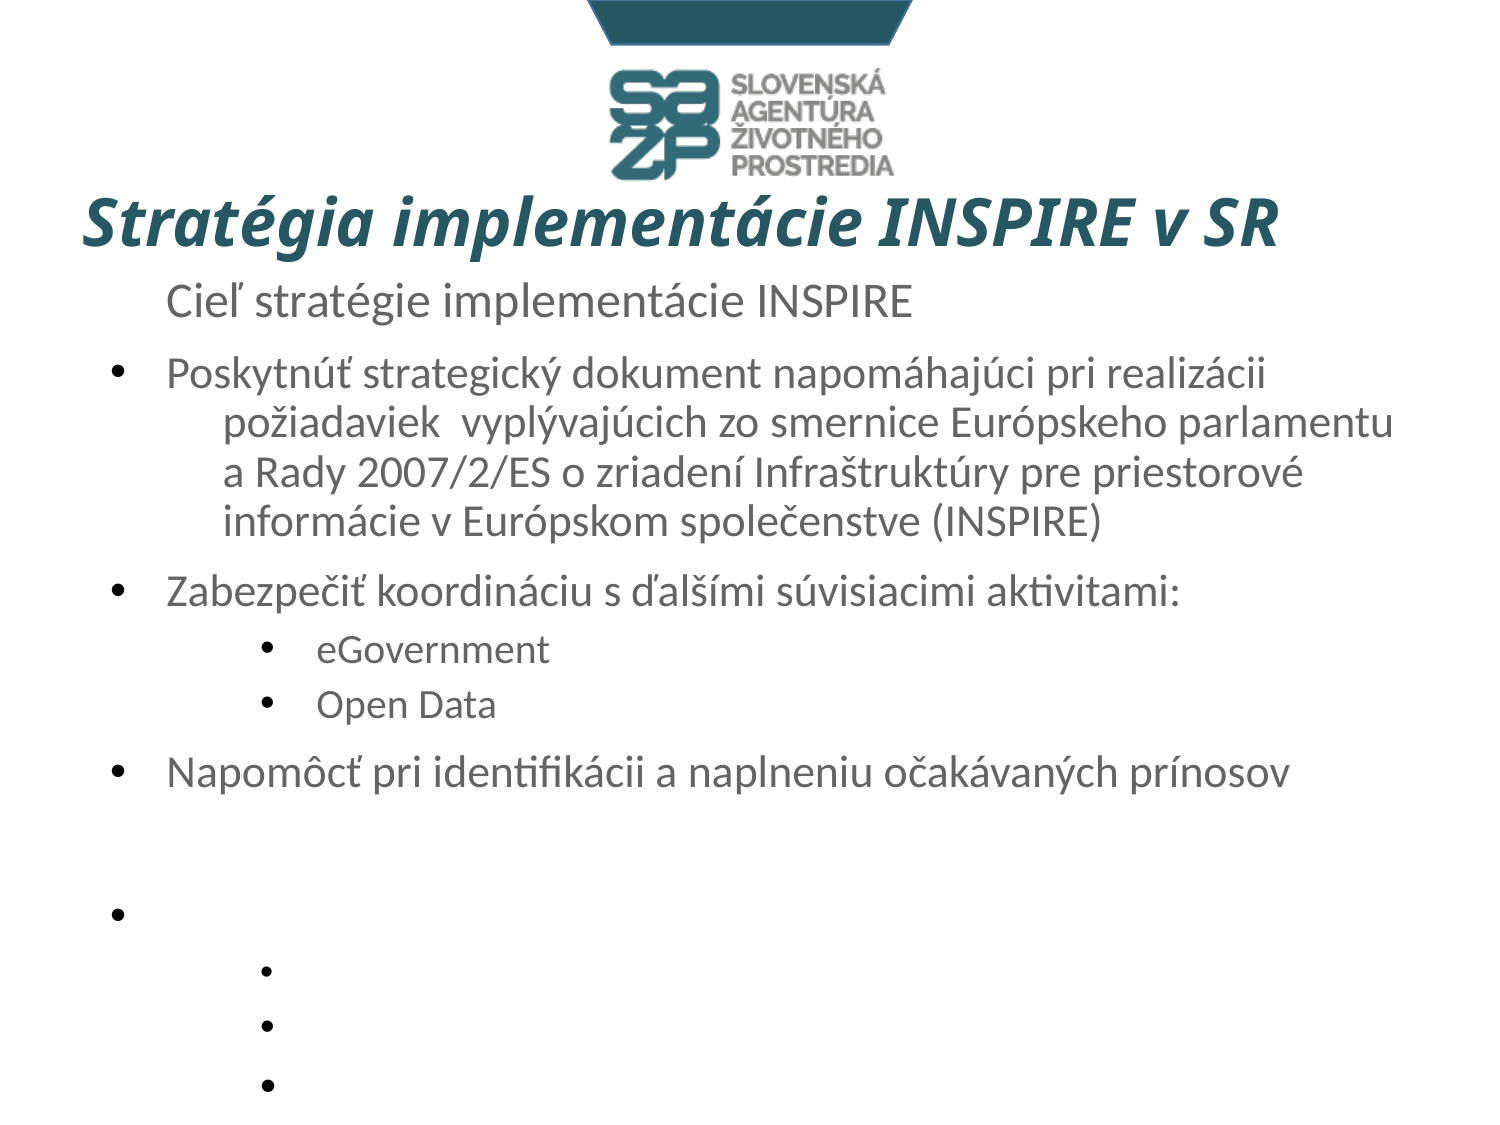

Stratégia implementácie INSPIRE v SR
# Cieľ stratégie implementácie INSPIRE
Poskytnúť strategický dokument napomáhajúci pri realizácii požiadaviek vyplývajúcich zo smernice Európskeho parlamentu a Rady 2007/2/ES o zriadení Infraštruktúry pre priestorové informácie v Európskom společenstve (INSPIRE)
Zabezpečiť koordináciu s ďalšími súvisiacimi aktivitami:
eGovernment
Open Data
Napomôcť pri identifikácii a naplneniu očakávaných prínosov